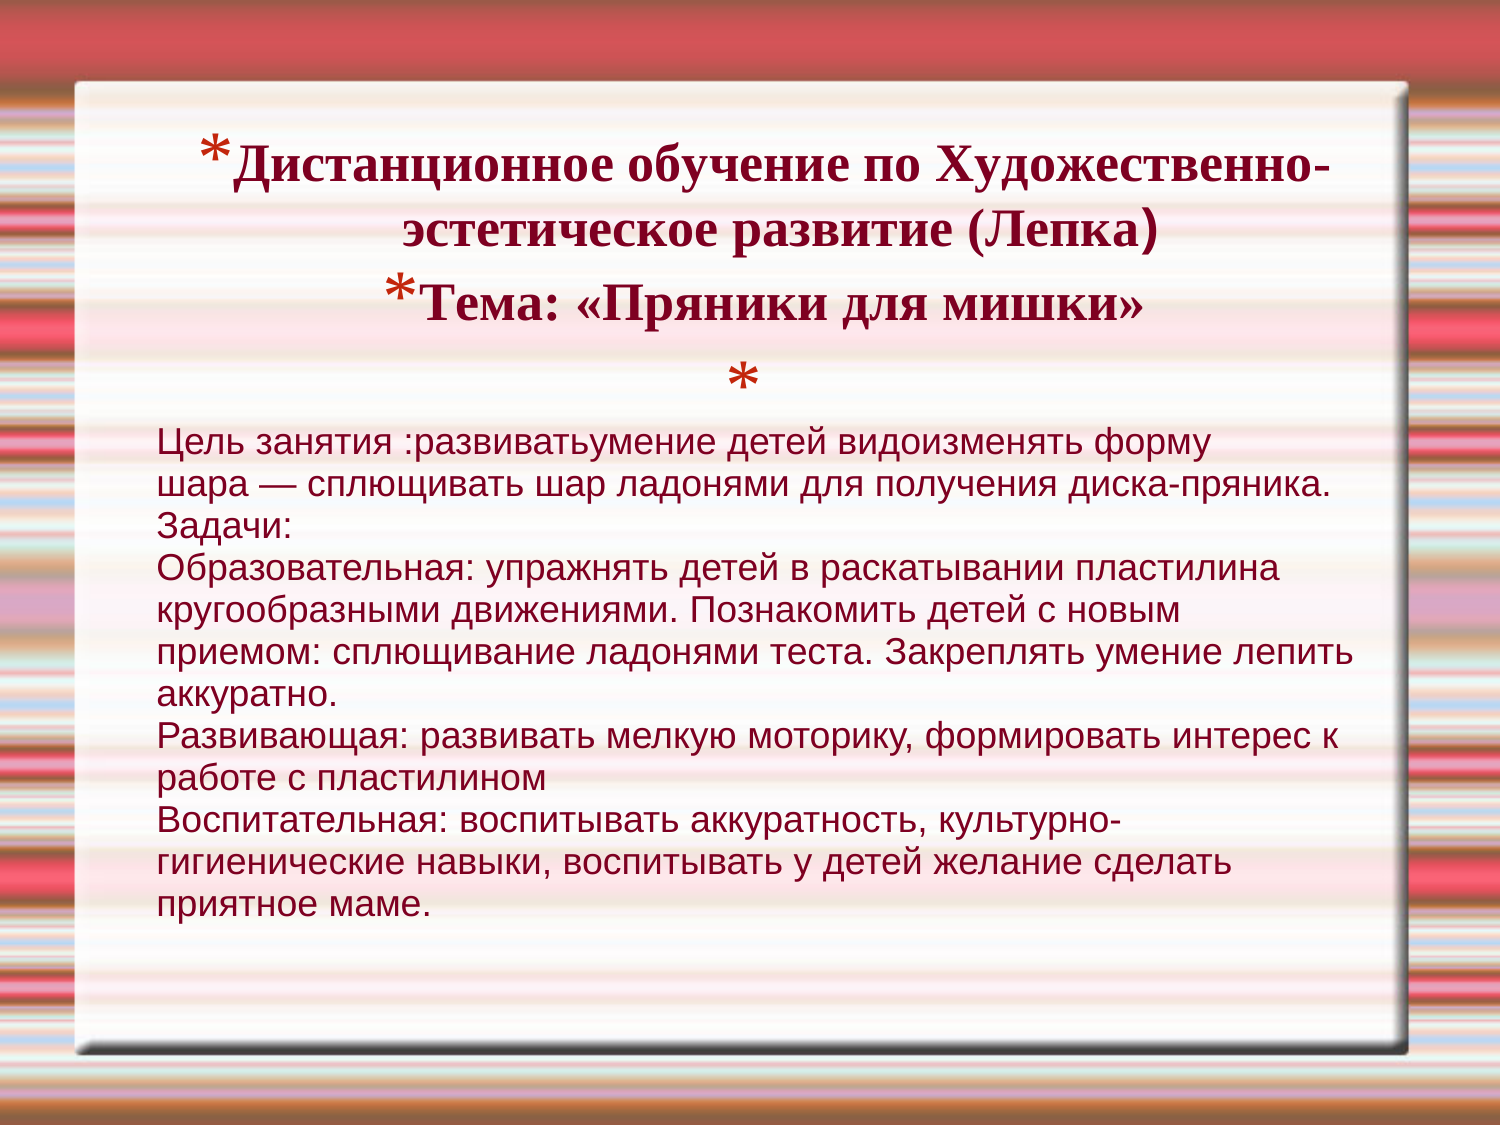

Дистанционное обучение по Художественно-эстетическое развитие (Лепка)
Тема: «Пряники для мишки»
Цель занятия :развиватьумение детей видоизменять форму
шара — сплющивать шар ладонями для получения диска-пряника.
Задачи:
Образовательная: упражнять детей в раскатывании пластилина
кругообразными движениями. Познакомить детей с новым приемом: сплющивание ладонями теста. Закреплять умение лепить аккуратно.
Развивающая: развивать мелкую моторику, формировать интерес к работе с пластилином
Воспитательная: воспитывать аккуратность, культурно-гигиенические навыки, воспитывать у детей желание сделать приятное маме.
#